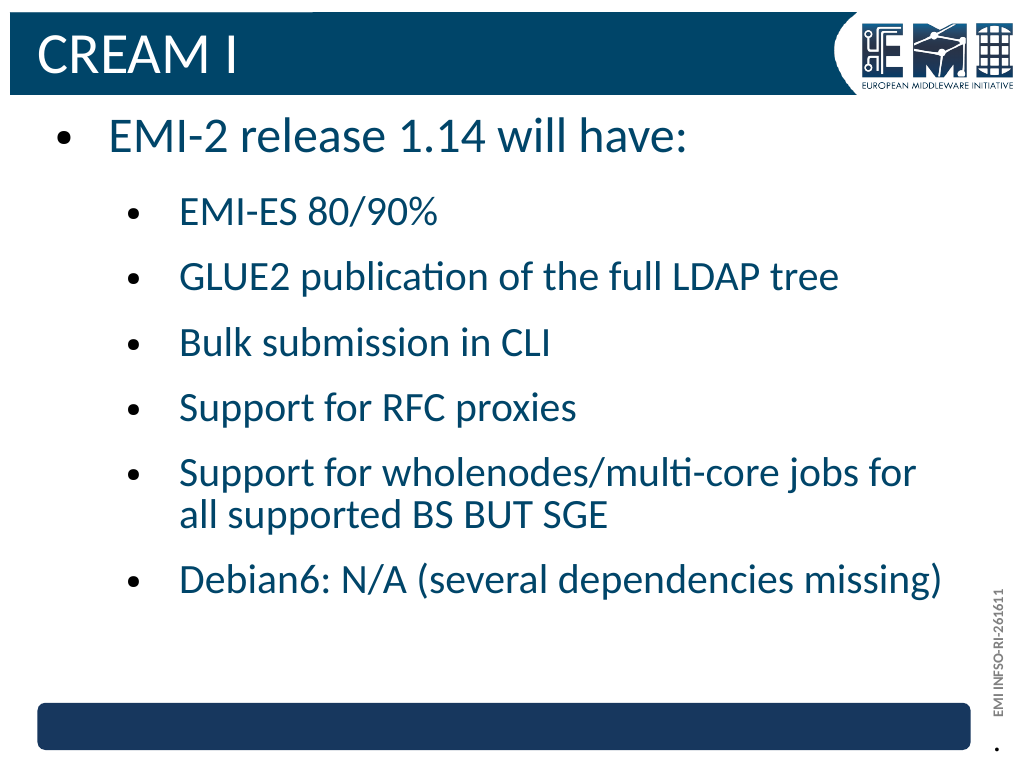

# CREAM I
EMI-2 release 1.14 will have:
EMI-ES 80/90%
GLUE2 publication of the full LDAP tree
Bulk submission in CLI
Support for RFC proxies
Support for wholenodes/multi-core jobs for all supported BS BUT SGE
Debian6: N/A (several dependencies missing)